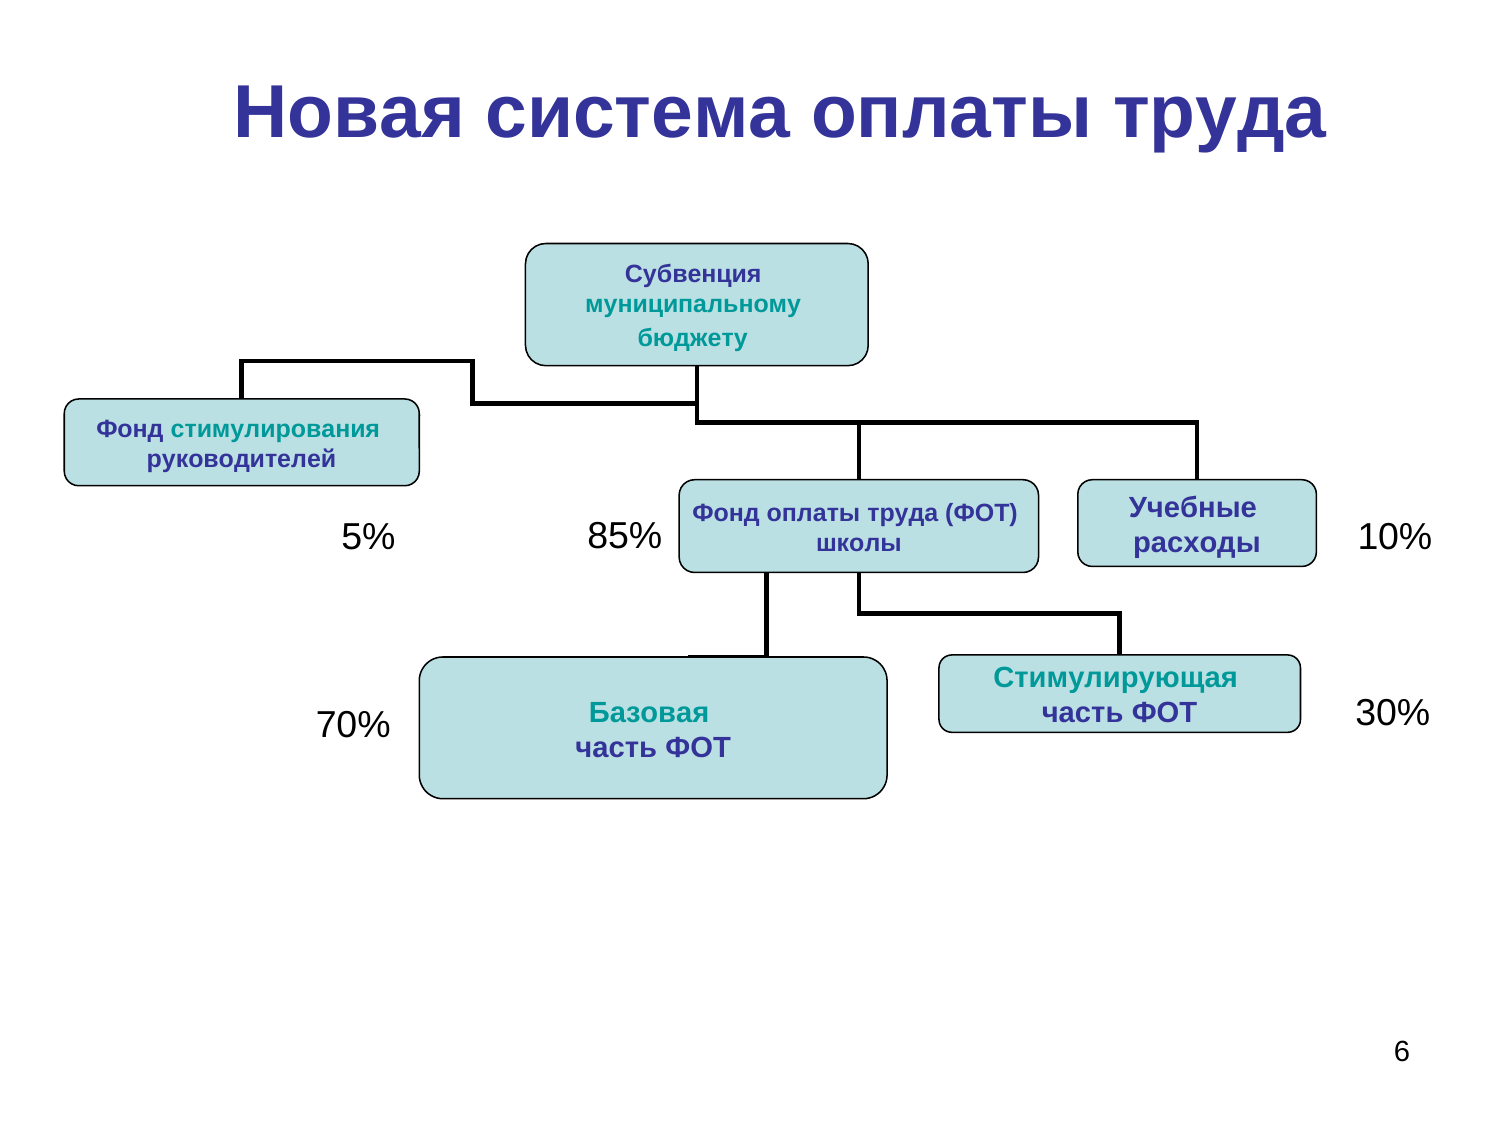

Новая система оплаты труда
Субвенция
муниципальному
бюджету
Фонд стимулирования
руководителей
Фонд оплаты труда (ФОТ)
школы
Учебные
расходы
85%
5%
10%
Стимулирующая
часть ФОТ
Базовая
часть ФОТ
30%
70%